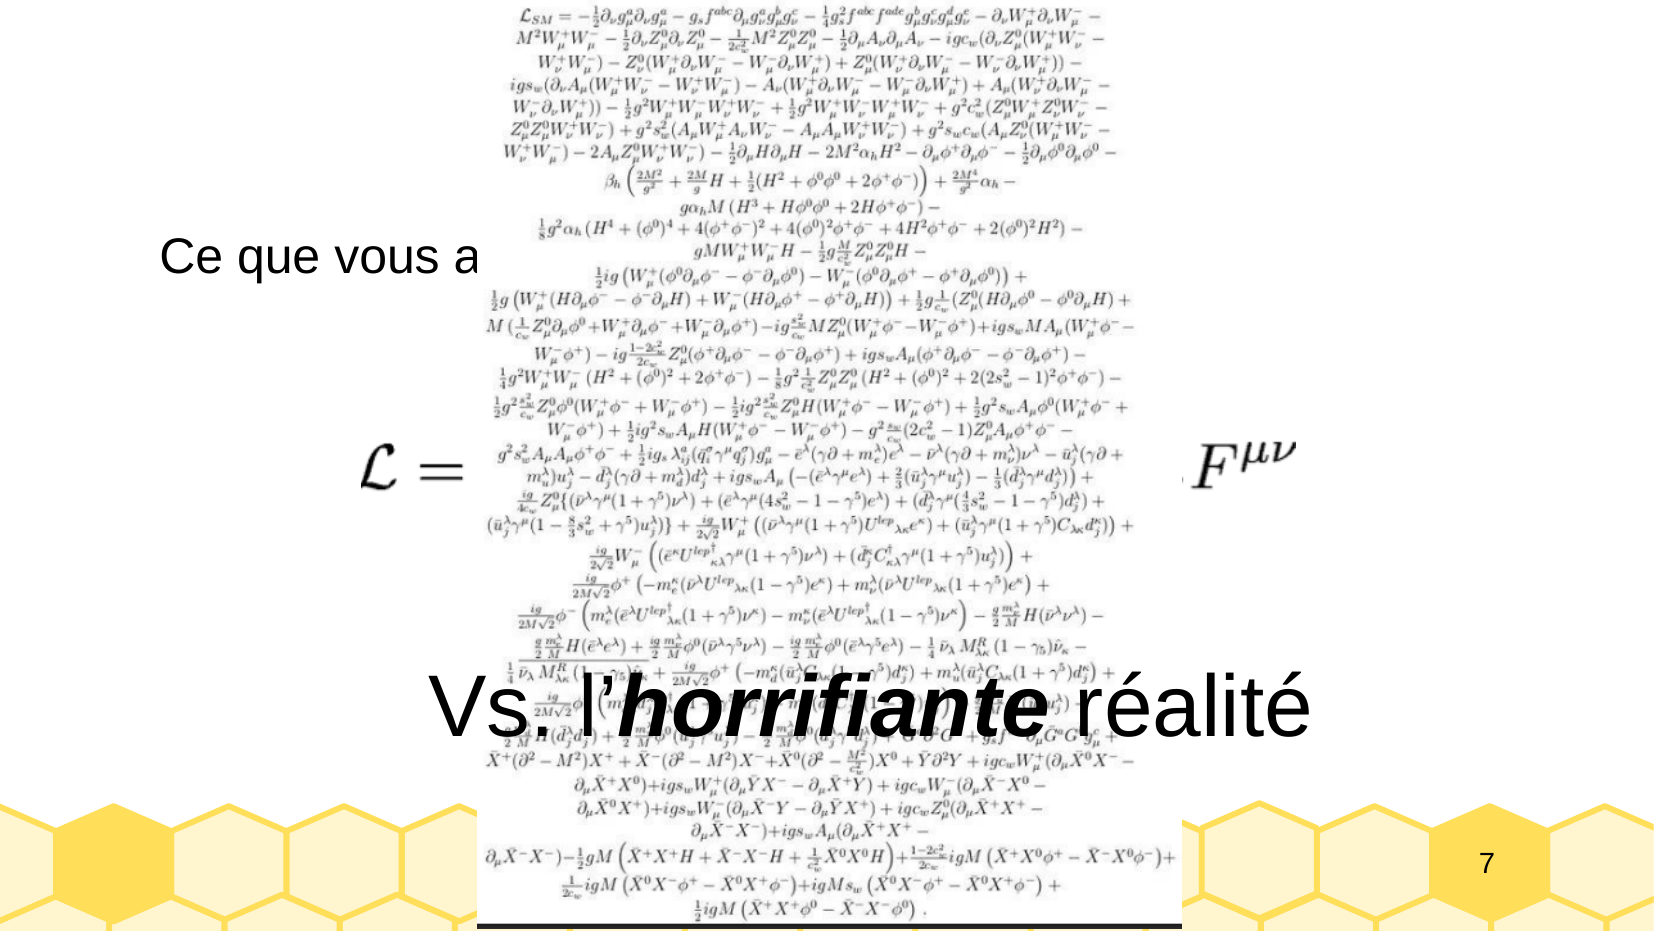

# Le modèle standard
Ce que vous avez l’habitude de voir...
Vs. l’horrifiante réalité